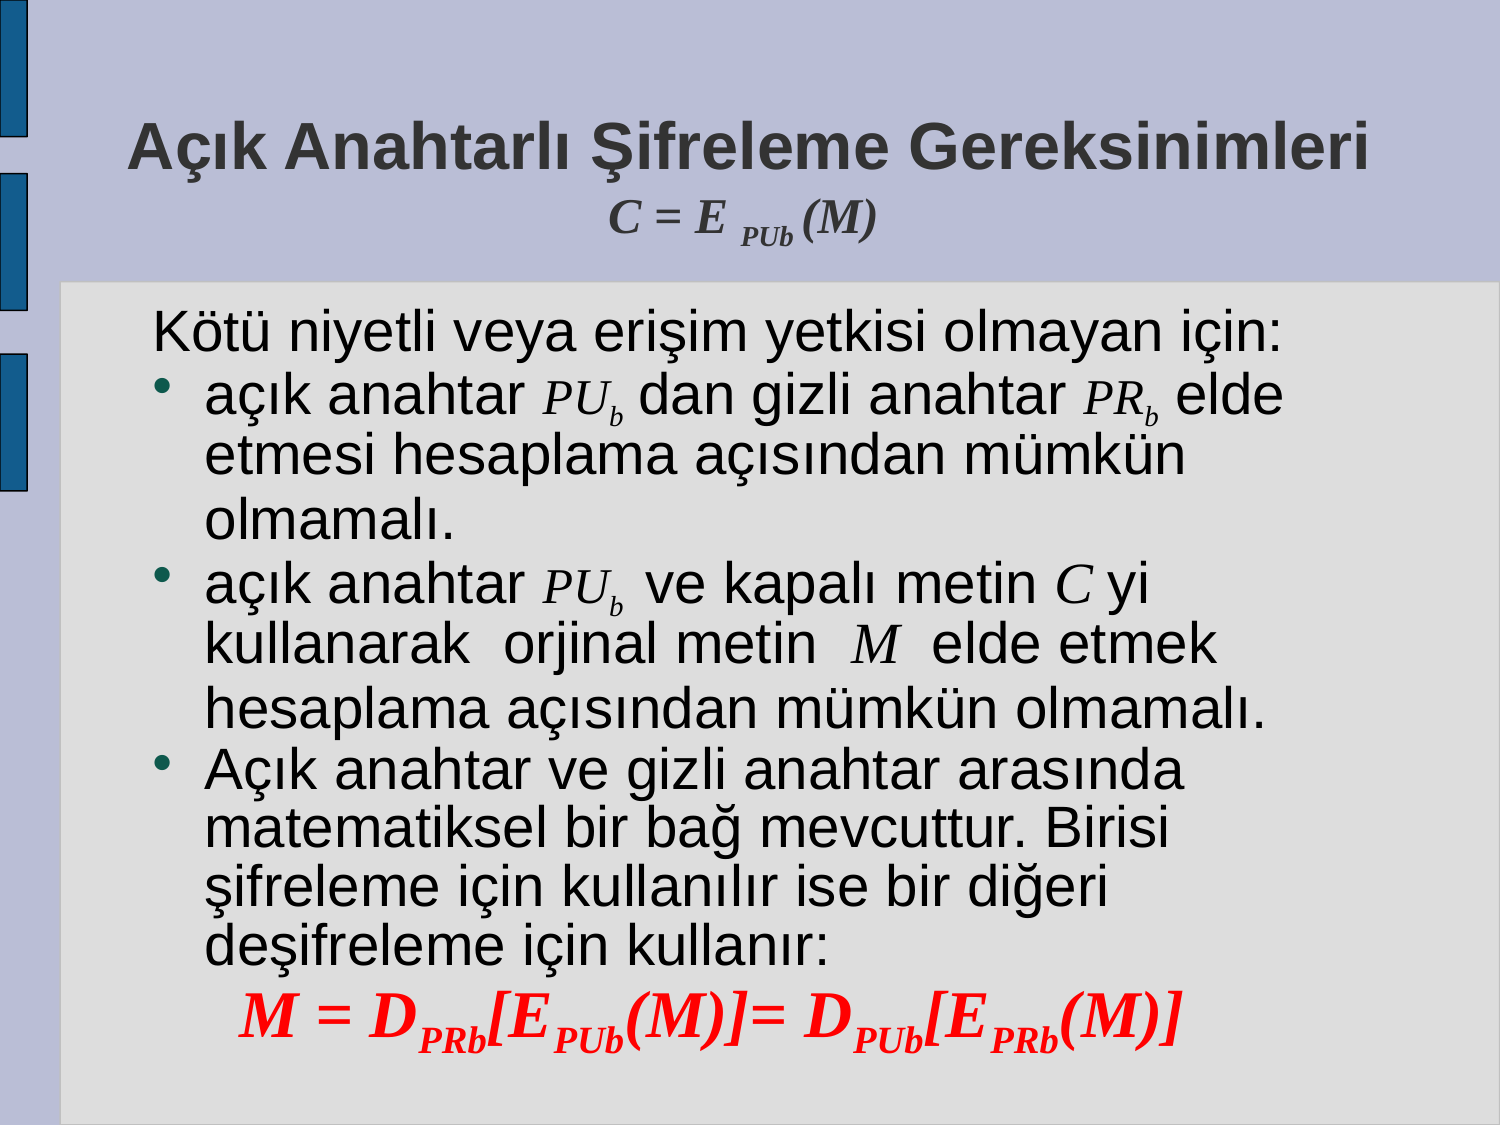

# Açık Anahtarlı Şifreleme Gereksinimleri C = E PUb (M)
Kötü niyetli veya erişim yetkisi olmayan için:
açık anahtar PUb dan gizli anahtar PRb elde etmesi hesaplama açısından mümkün olmamalı.
açık anahtar PUb ve kapalı metin C yi kullanarak orjinal metin M elde etmek hesaplama açısından mümkün olmamalı.
Açık anahtar ve gizli anahtar arasında matematiksel bir bağ mevcuttur. Birisi şifreleme için kullanılır ise bir diğeri deşifreleme için kullanır:
 M = DPRb[EPUb(M)]= DPUb[EPRb(M)]